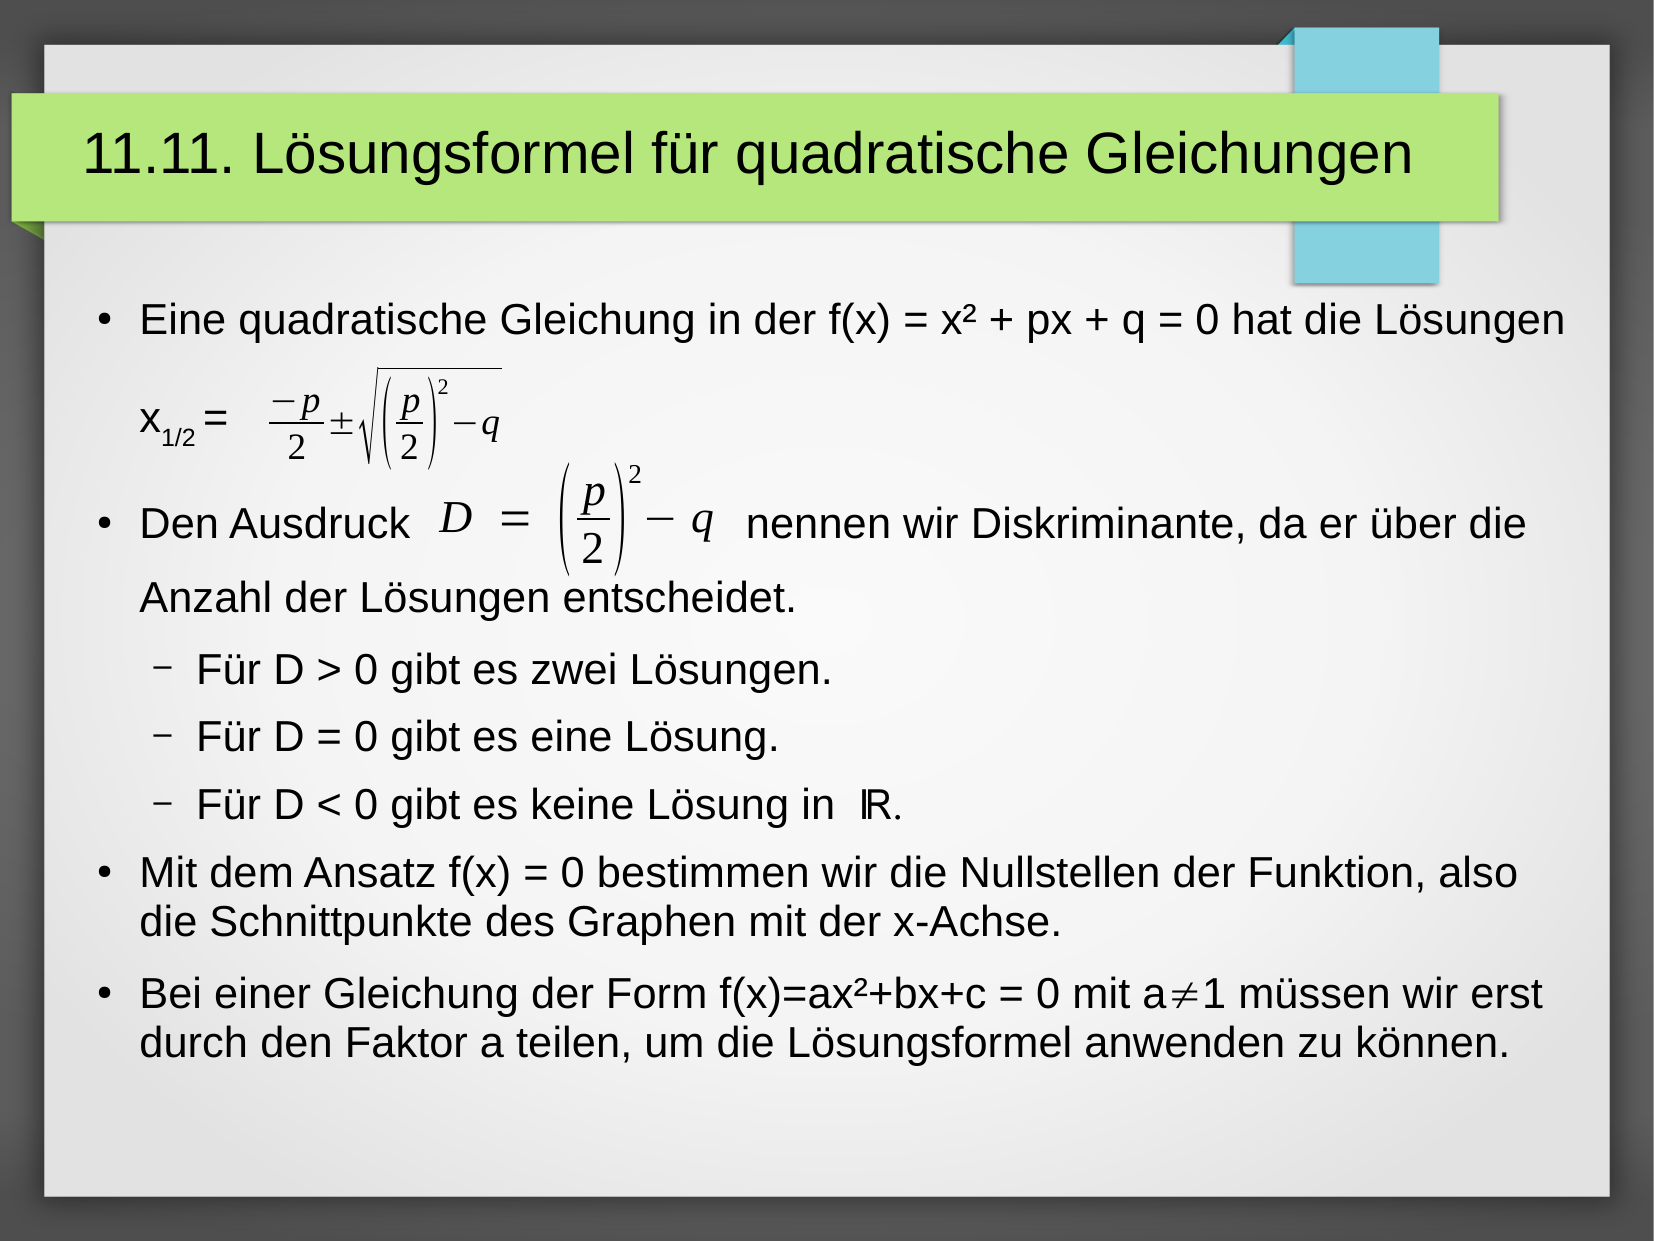

11.11. Lösungsformel für quadratische Gleichungen
# Eine quadratische Gleichung in der f(x) = x² + px + q = 0 hat die Lösungen x1/2 =
Den Ausdruck nennen wir Diskriminante, da er über die Anzahl der Lösungen entscheidet.
Für D > 0 gibt es zwei Lösungen.
Für D = 0 gibt es eine Lösung.
Für D < 0 gibt es keine Lösung in ℝ.
Mit dem Ansatz f(x) = 0 bestimmen wir die Nullstellen der Funktion, also die Schnittpunkte des Graphen mit der x-Achse.
Bei einer Gleichung der Form f(x)=ax²+bx+c = 0 mit a≠1 müssen wir erst durch den Faktor a teilen, um die Lösungsformel anwenden zu können.